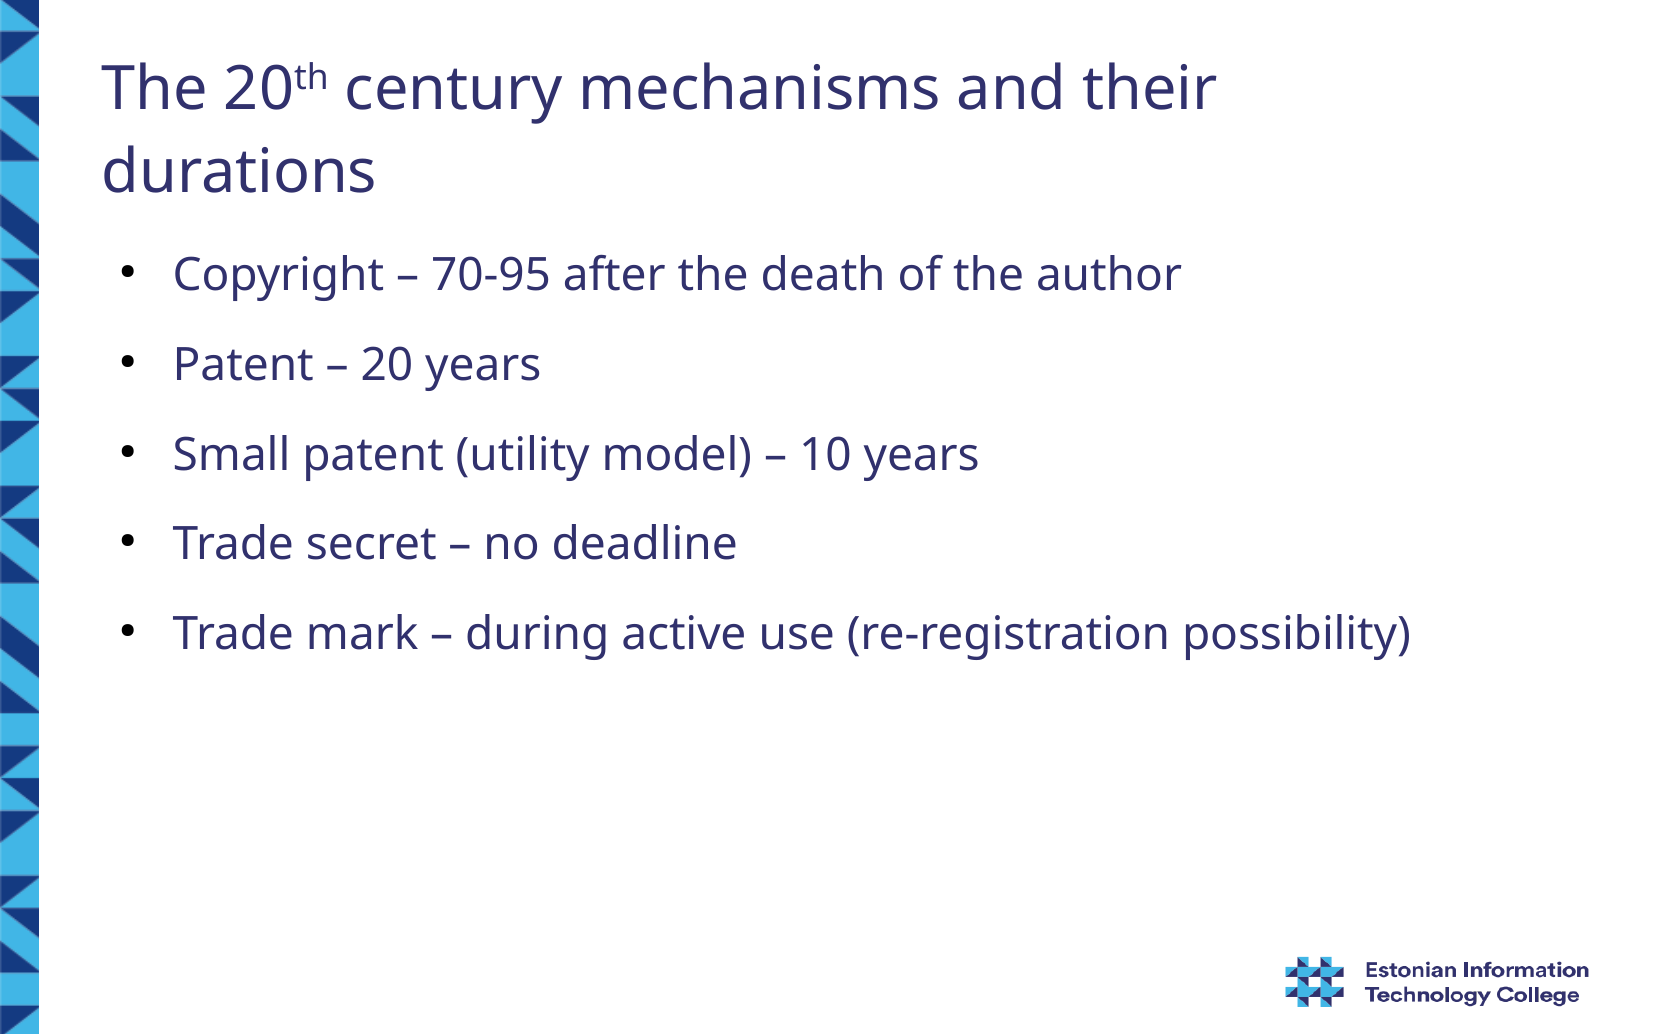

# The 20th century mechanisms and their durations
Copyright – 70-95 after the death of the author
Patent – 20 years
Small patent (utility model) – 10 years
Trade secret – no deadline
Trade mark – during active use (re-registration possibility)